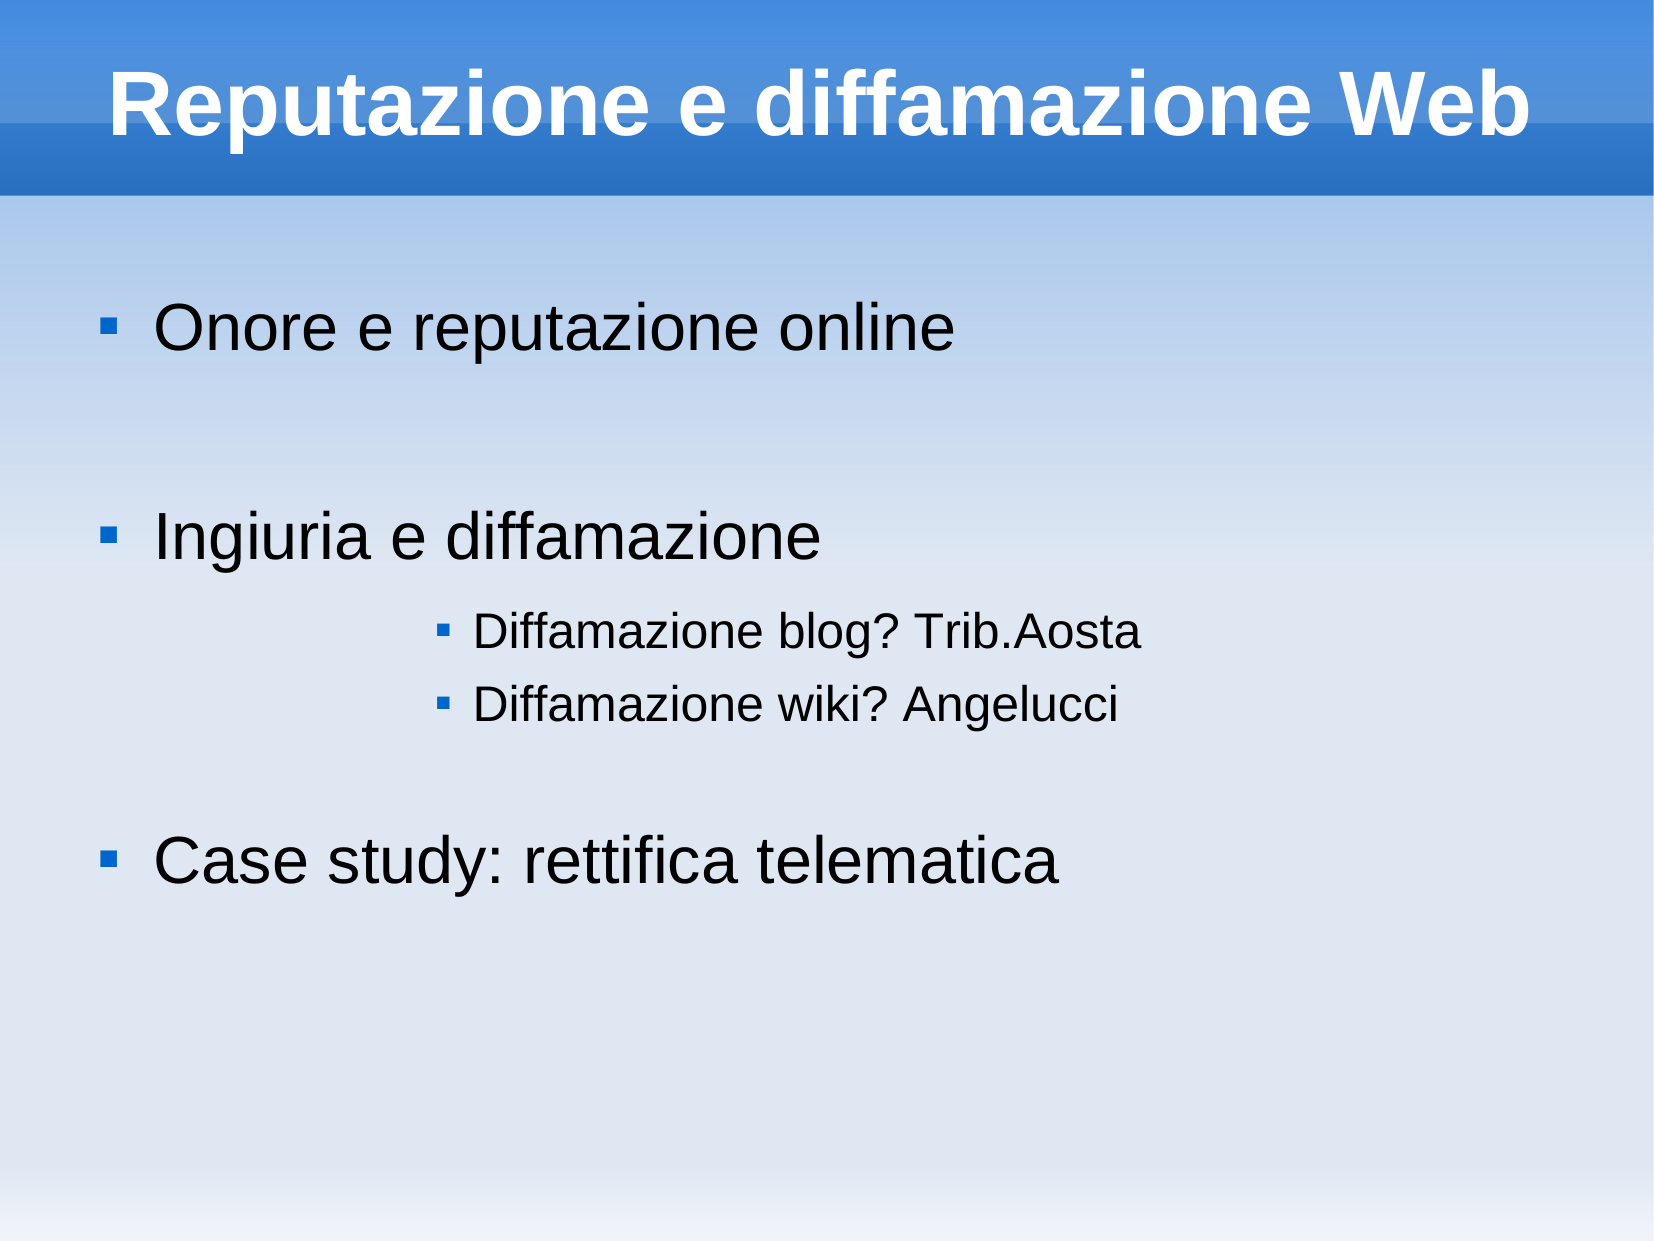

# Reputazione e diffamazione Web
Onore e reputazione online
Ingiuria e diffamazione
Diffamazione blog? Trib.Aosta
Diffamazione wiki? Angelucci
Case study: rettifica telematica